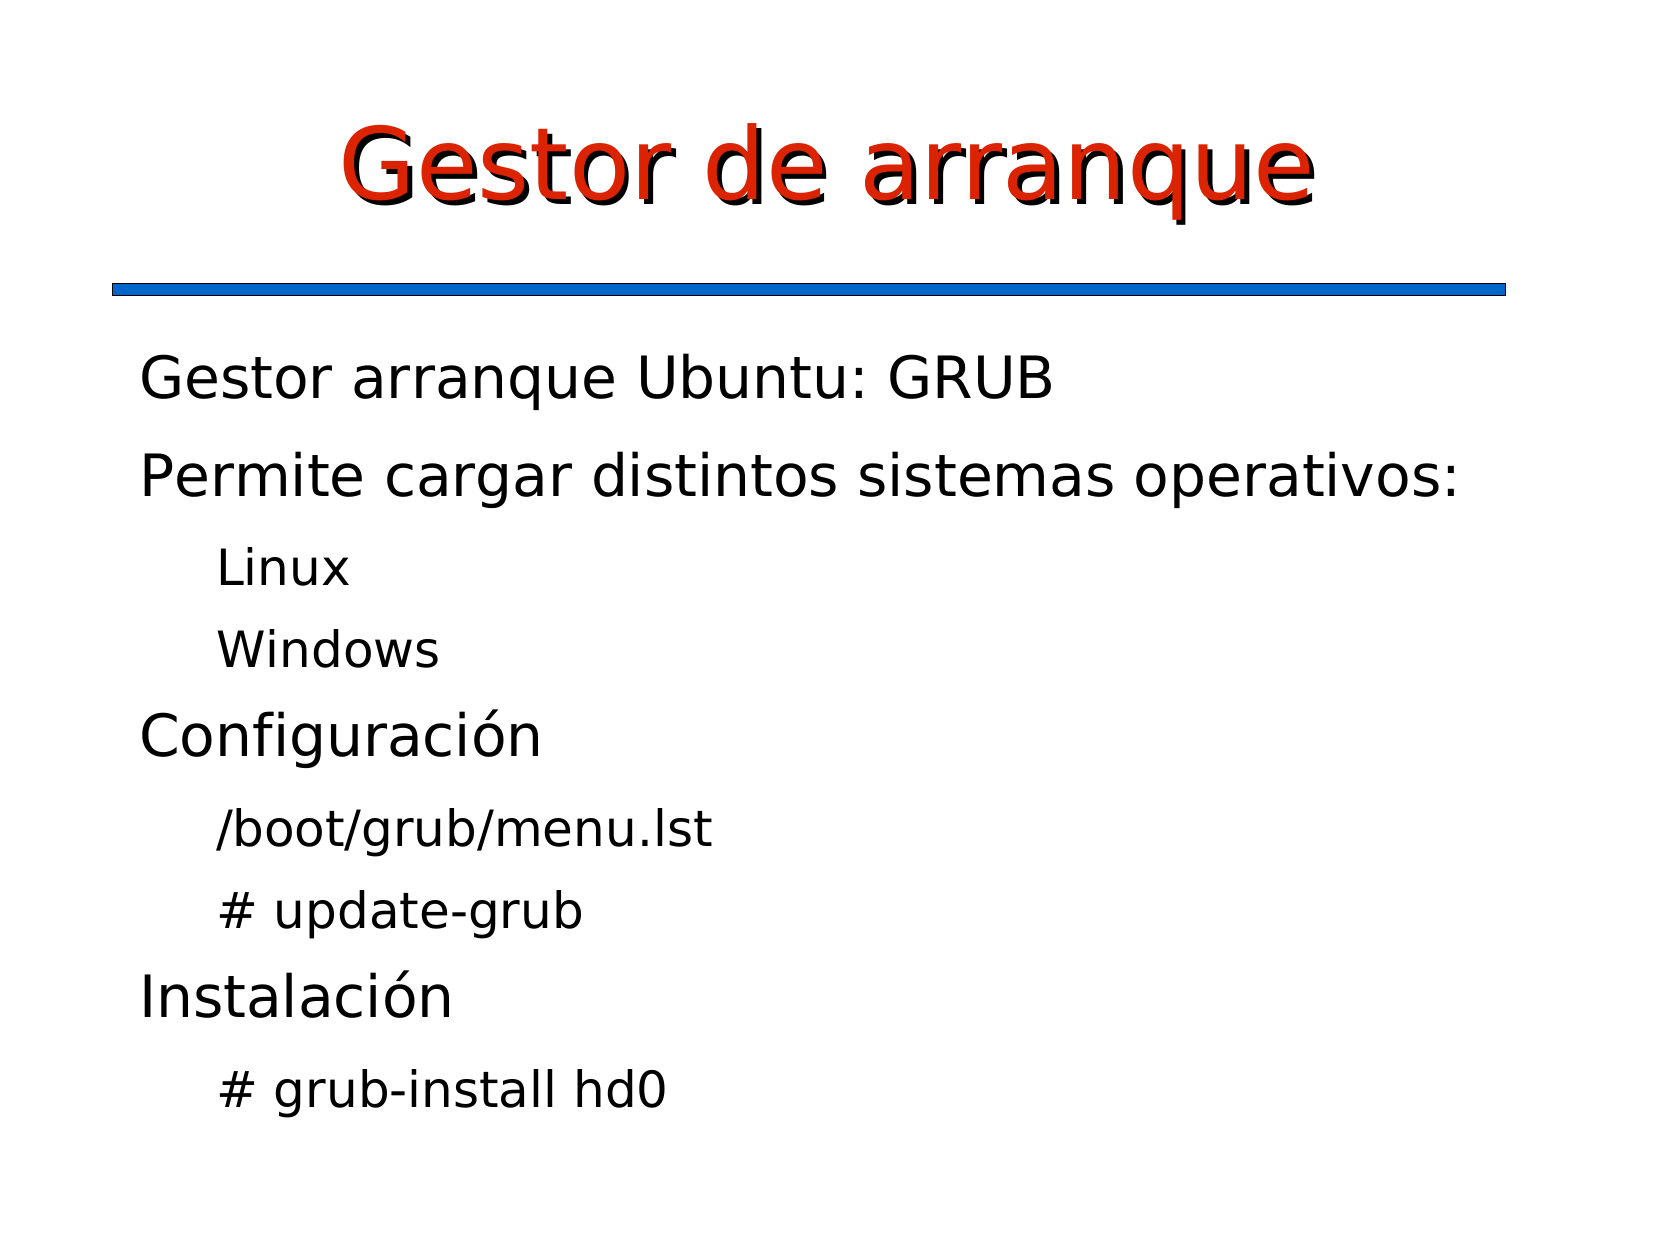

# Gestor de arranque
Gestor arranque Ubuntu: GRUB
Permite cargar distintos sistemas operativos:
Linux
Windows
Configuración
/boot/grub/menu.lst
# update-grub
Instalación
# grub-install hd0